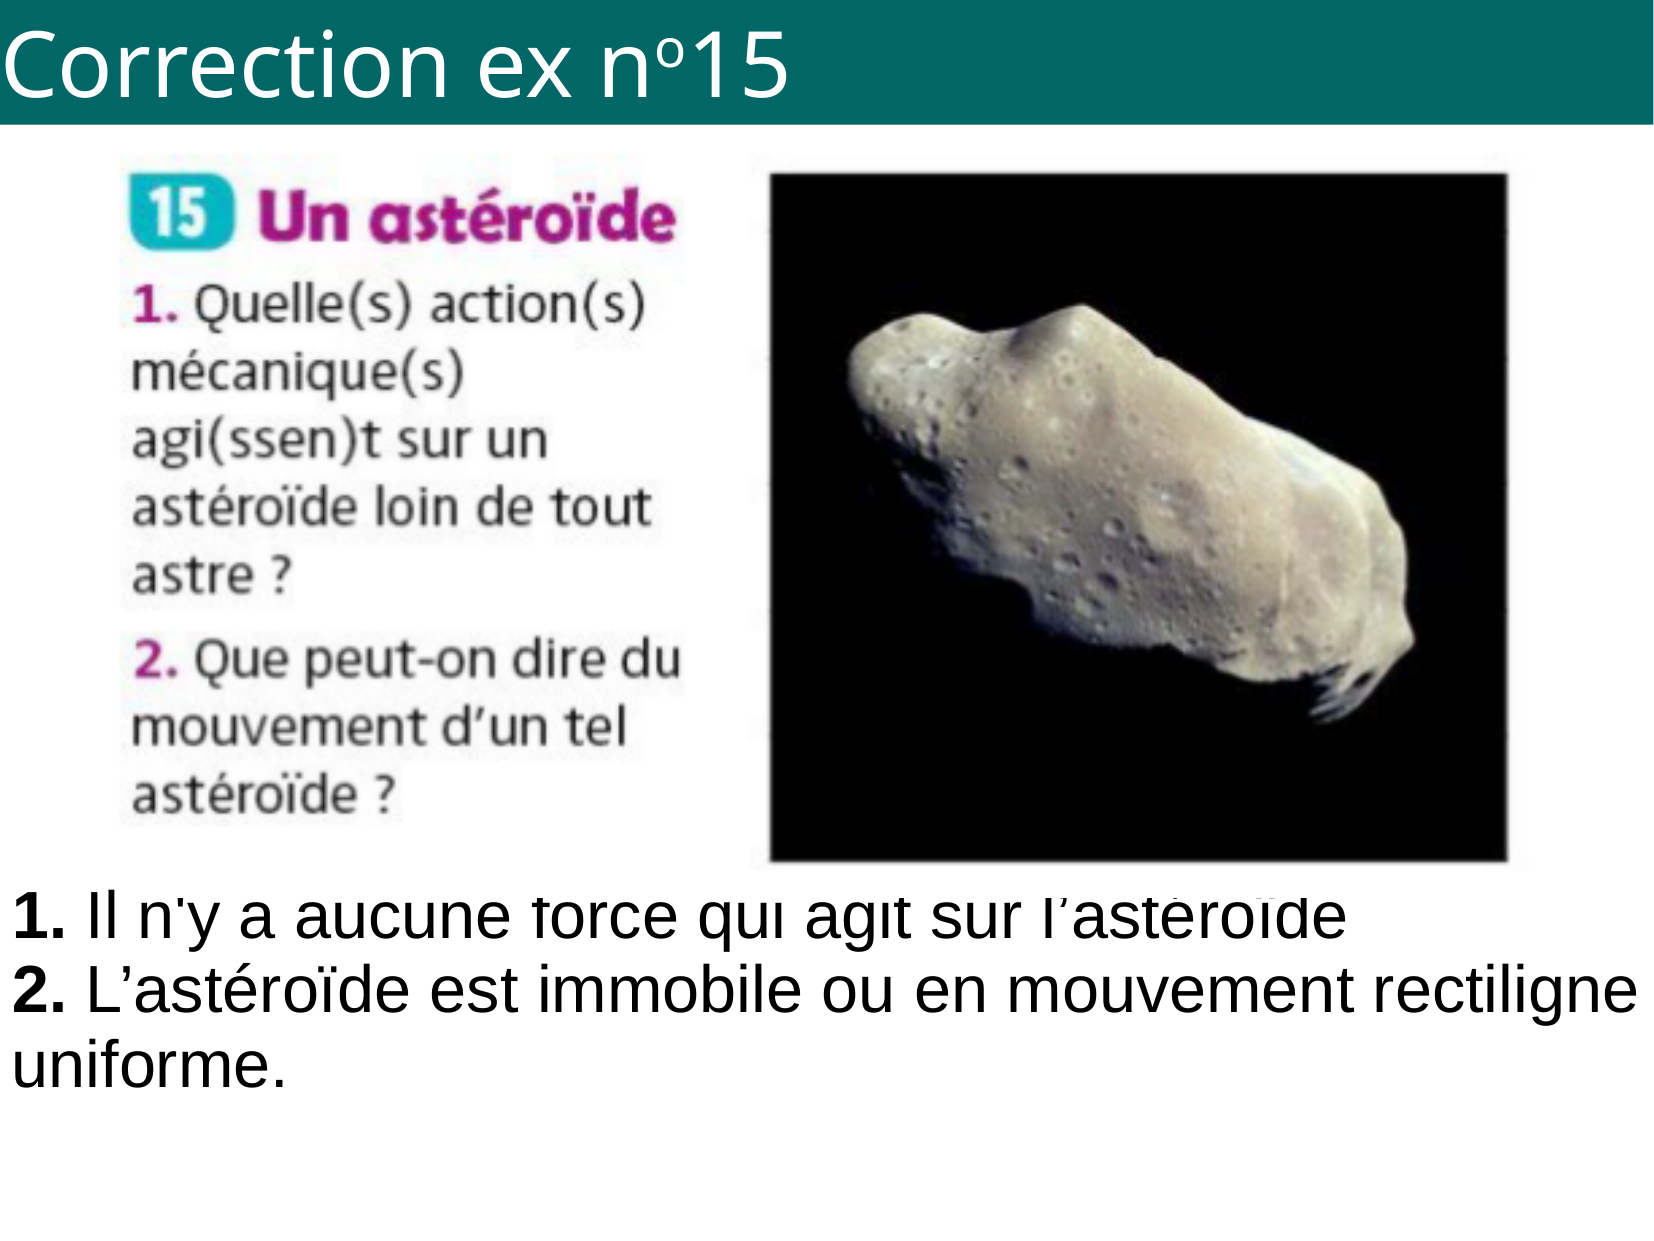

# Correction ex no15
1. Il n'y a aucune force qui agit sur l’astéroïde
2. L’astéroïde est immobile ou en mouvement rectiligne uniforme.